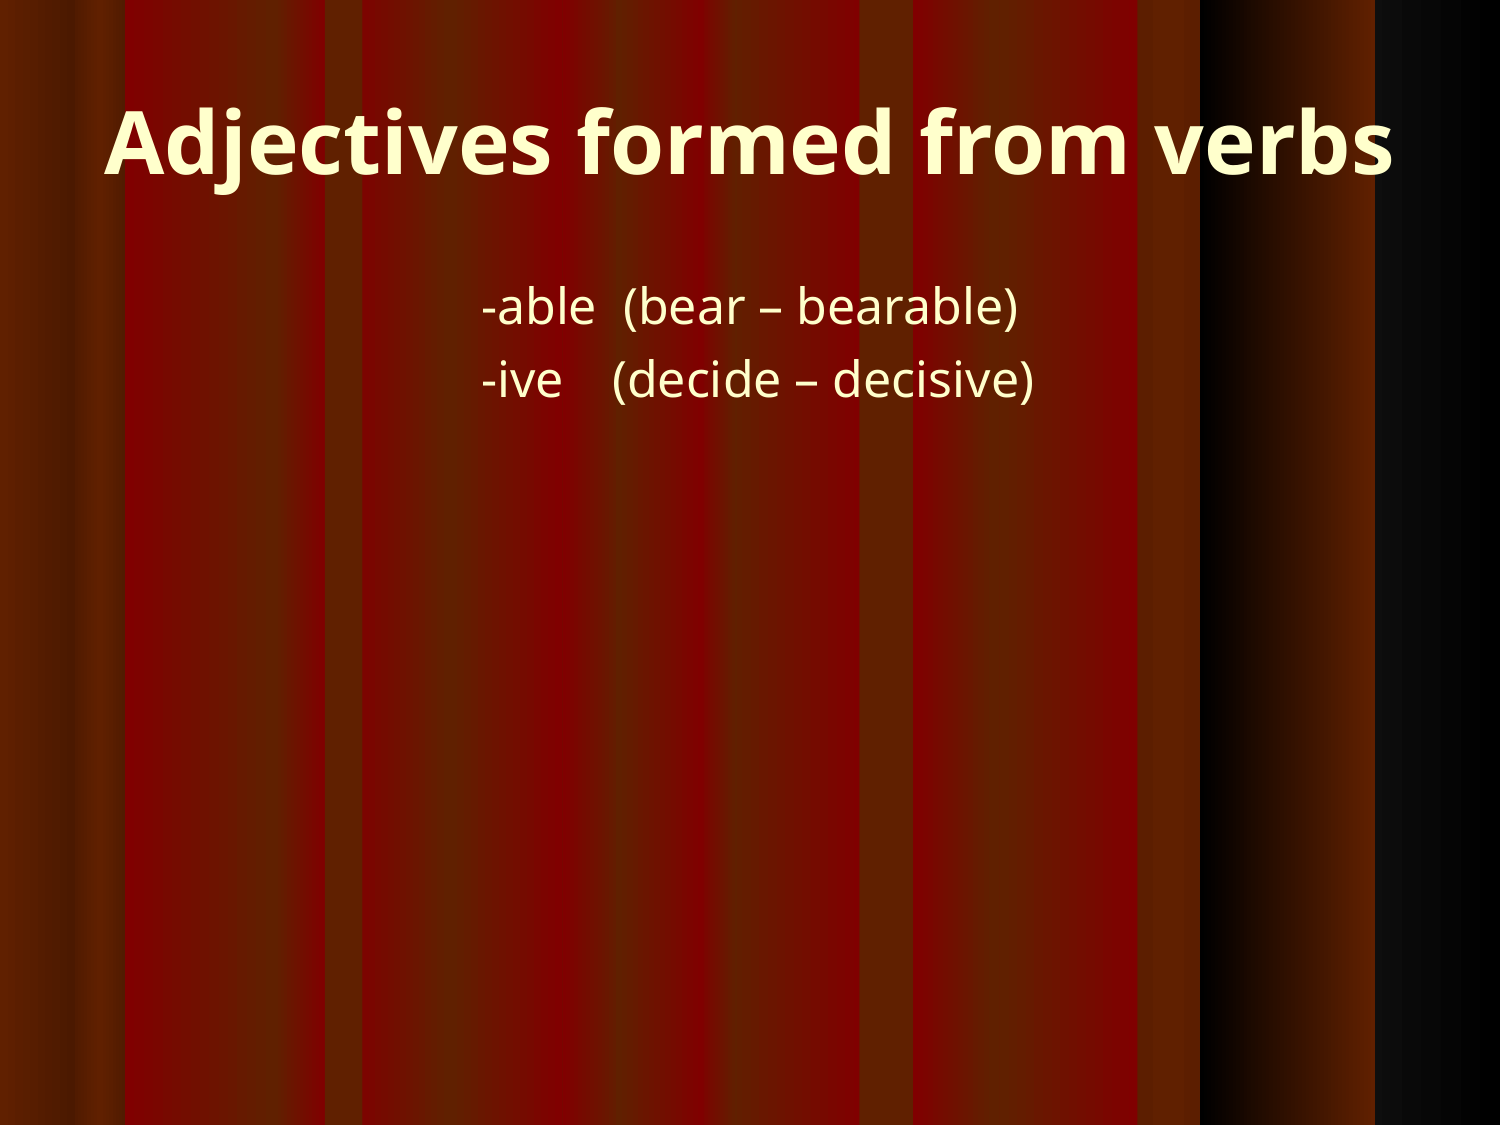

# Adjectives formed from verbs
-able (bear – bearable)‏
-ive 	(decide – decisive)‏